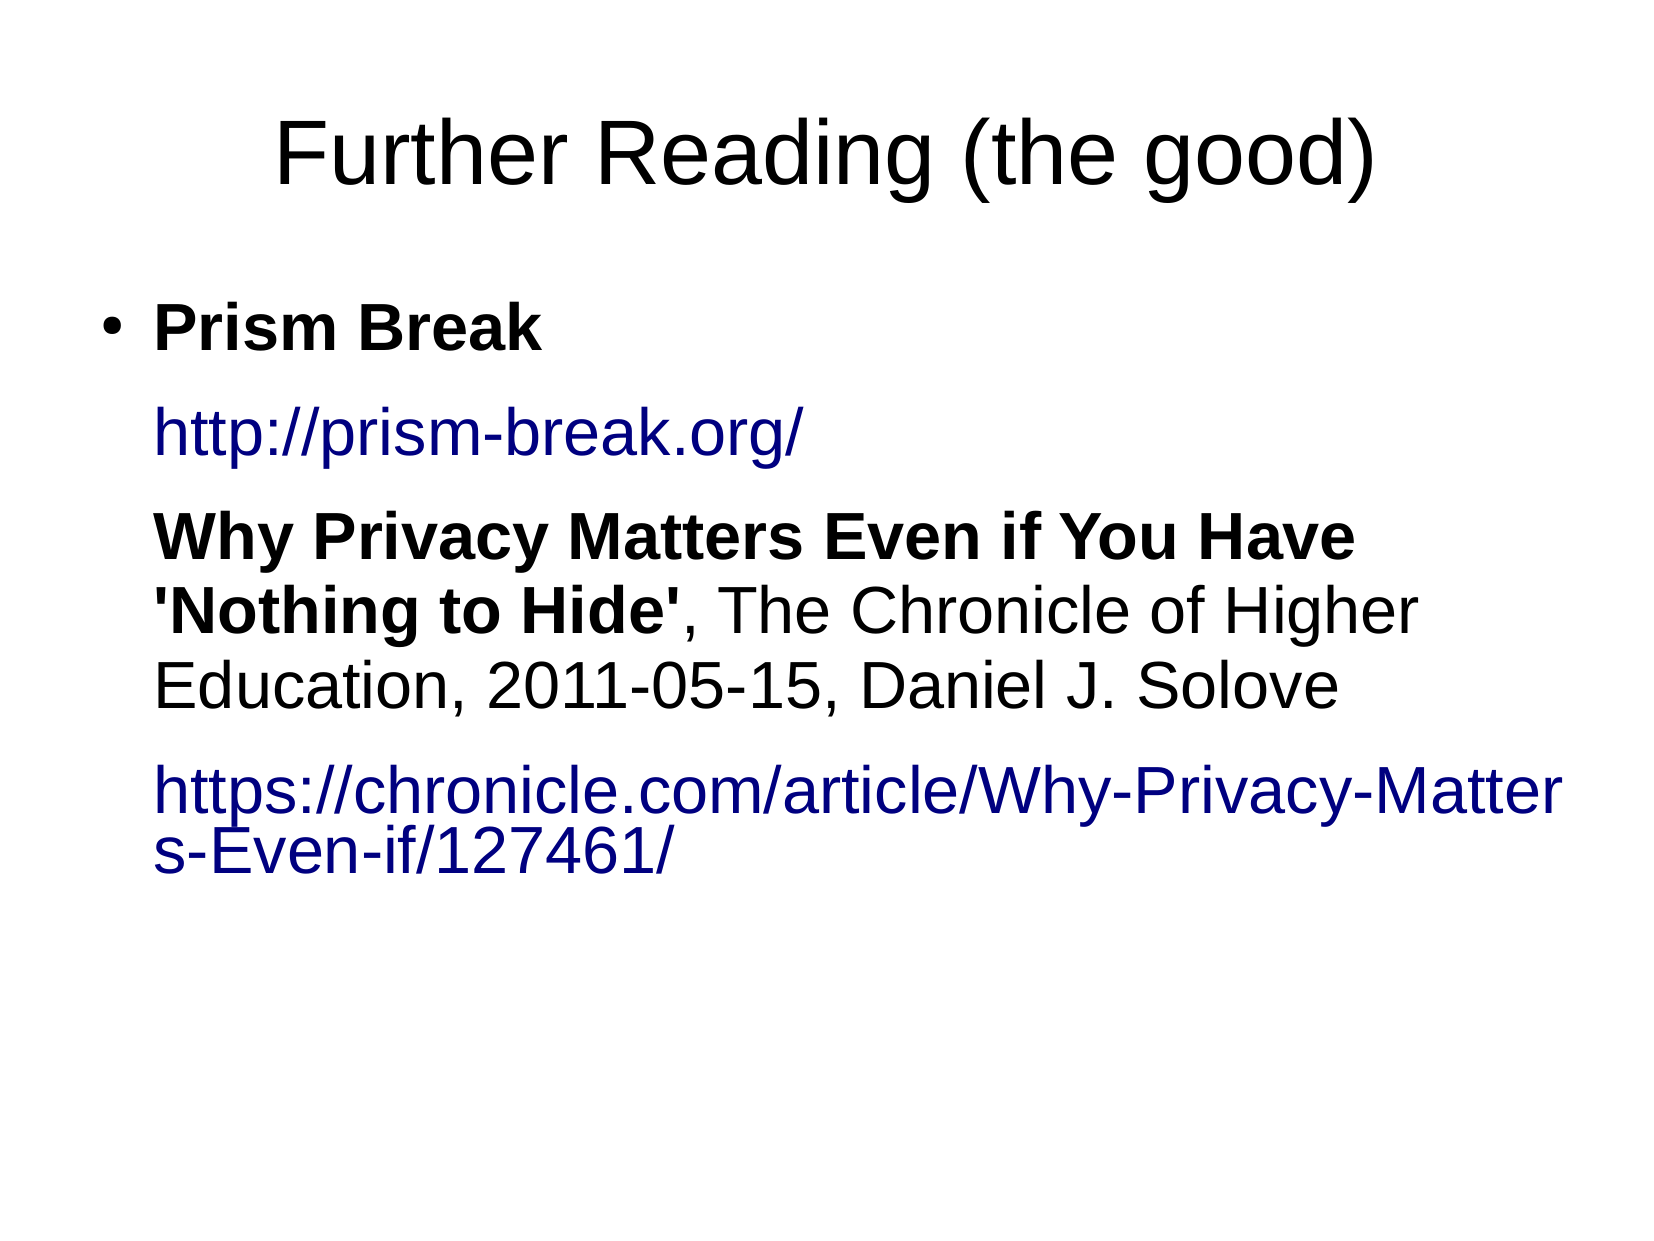

# Further Reading (the good)
Prism Break
http://prism-break.org/
Why Privacy Matters Even if You Have 'Nothing to Hide', The Chronicle of Higher Education, 2011-05-15, Daniel J. Solove
https://chronicle.com/article/Why-Privacy-Matters-Even-if/127461/